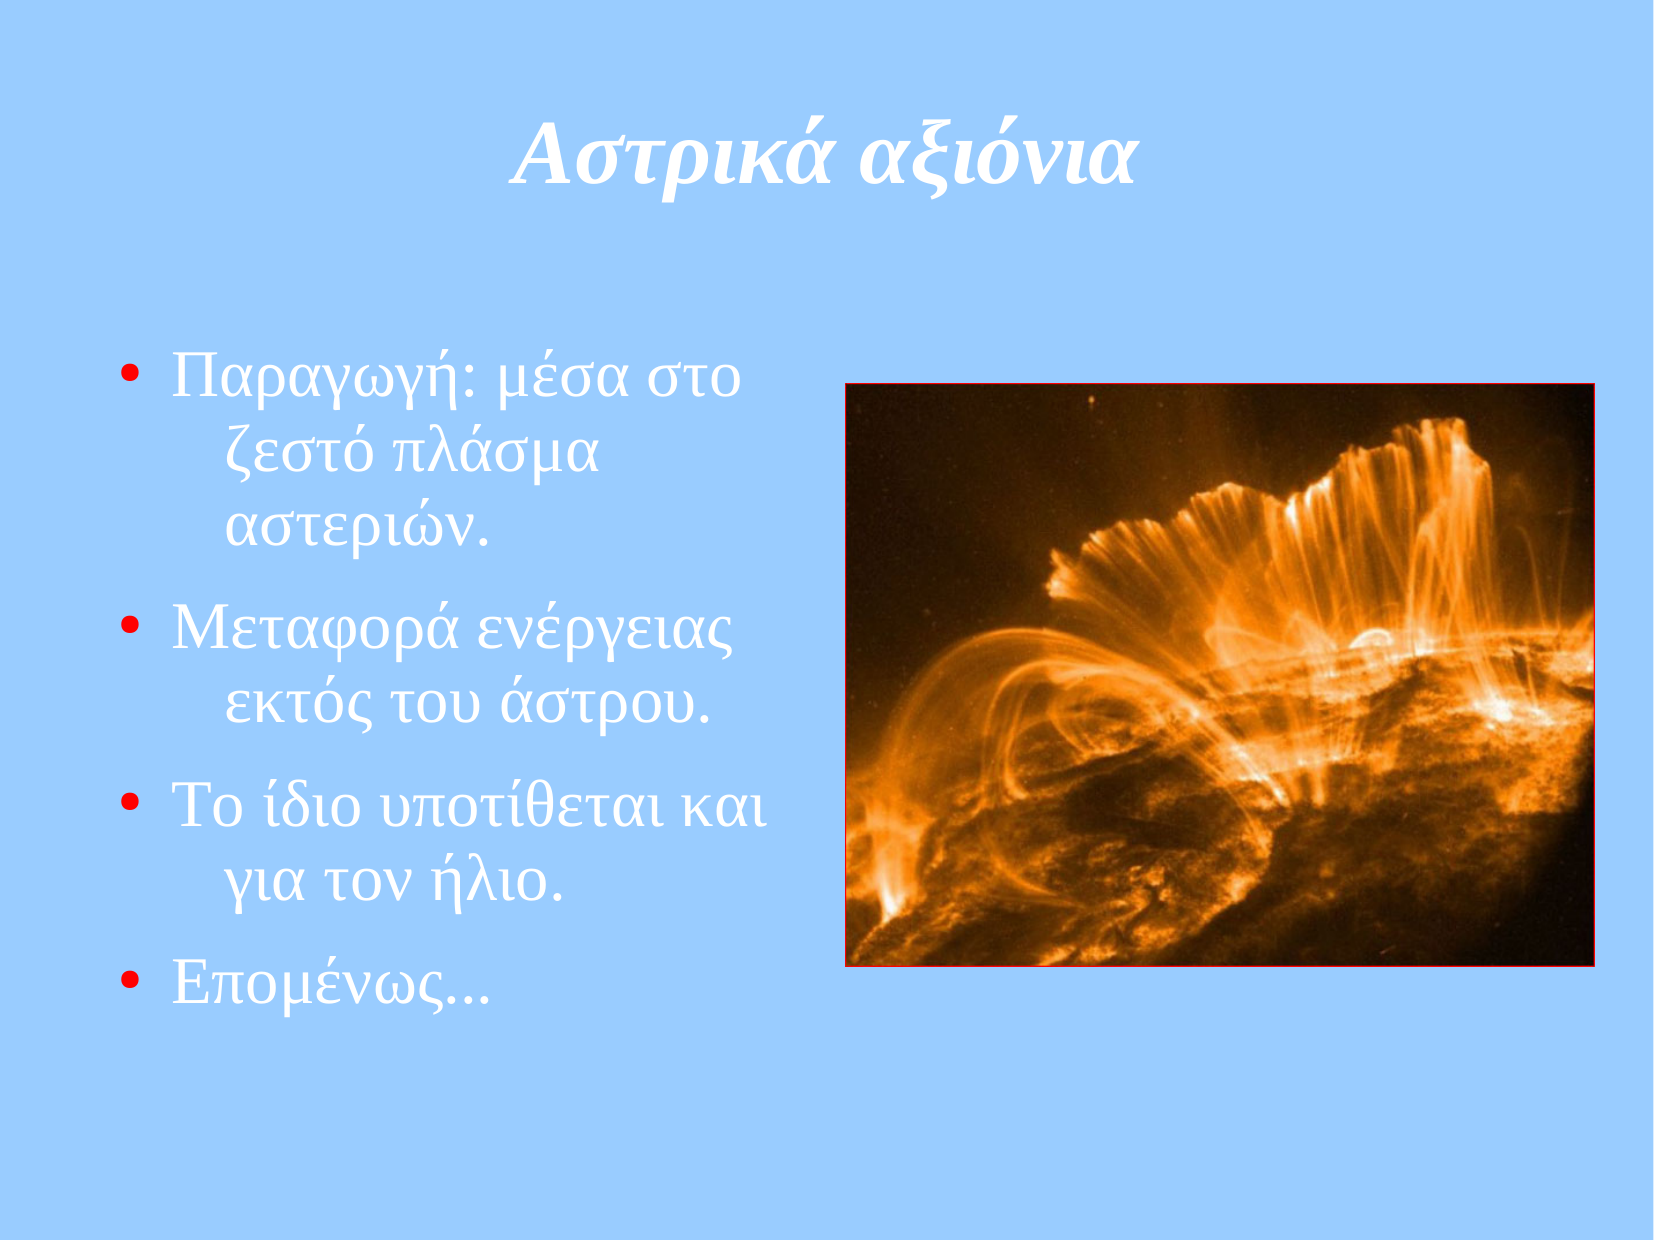

# Αστρικά αξιόνια
Παραγωγή: μέσα στο ζεστό πλάσμα αστεριών.
Μεταφορά ενέργειας εκτός του άστρου.
Το ίδιο υποτίθεται και για τον ήλιο.
Επομένως...